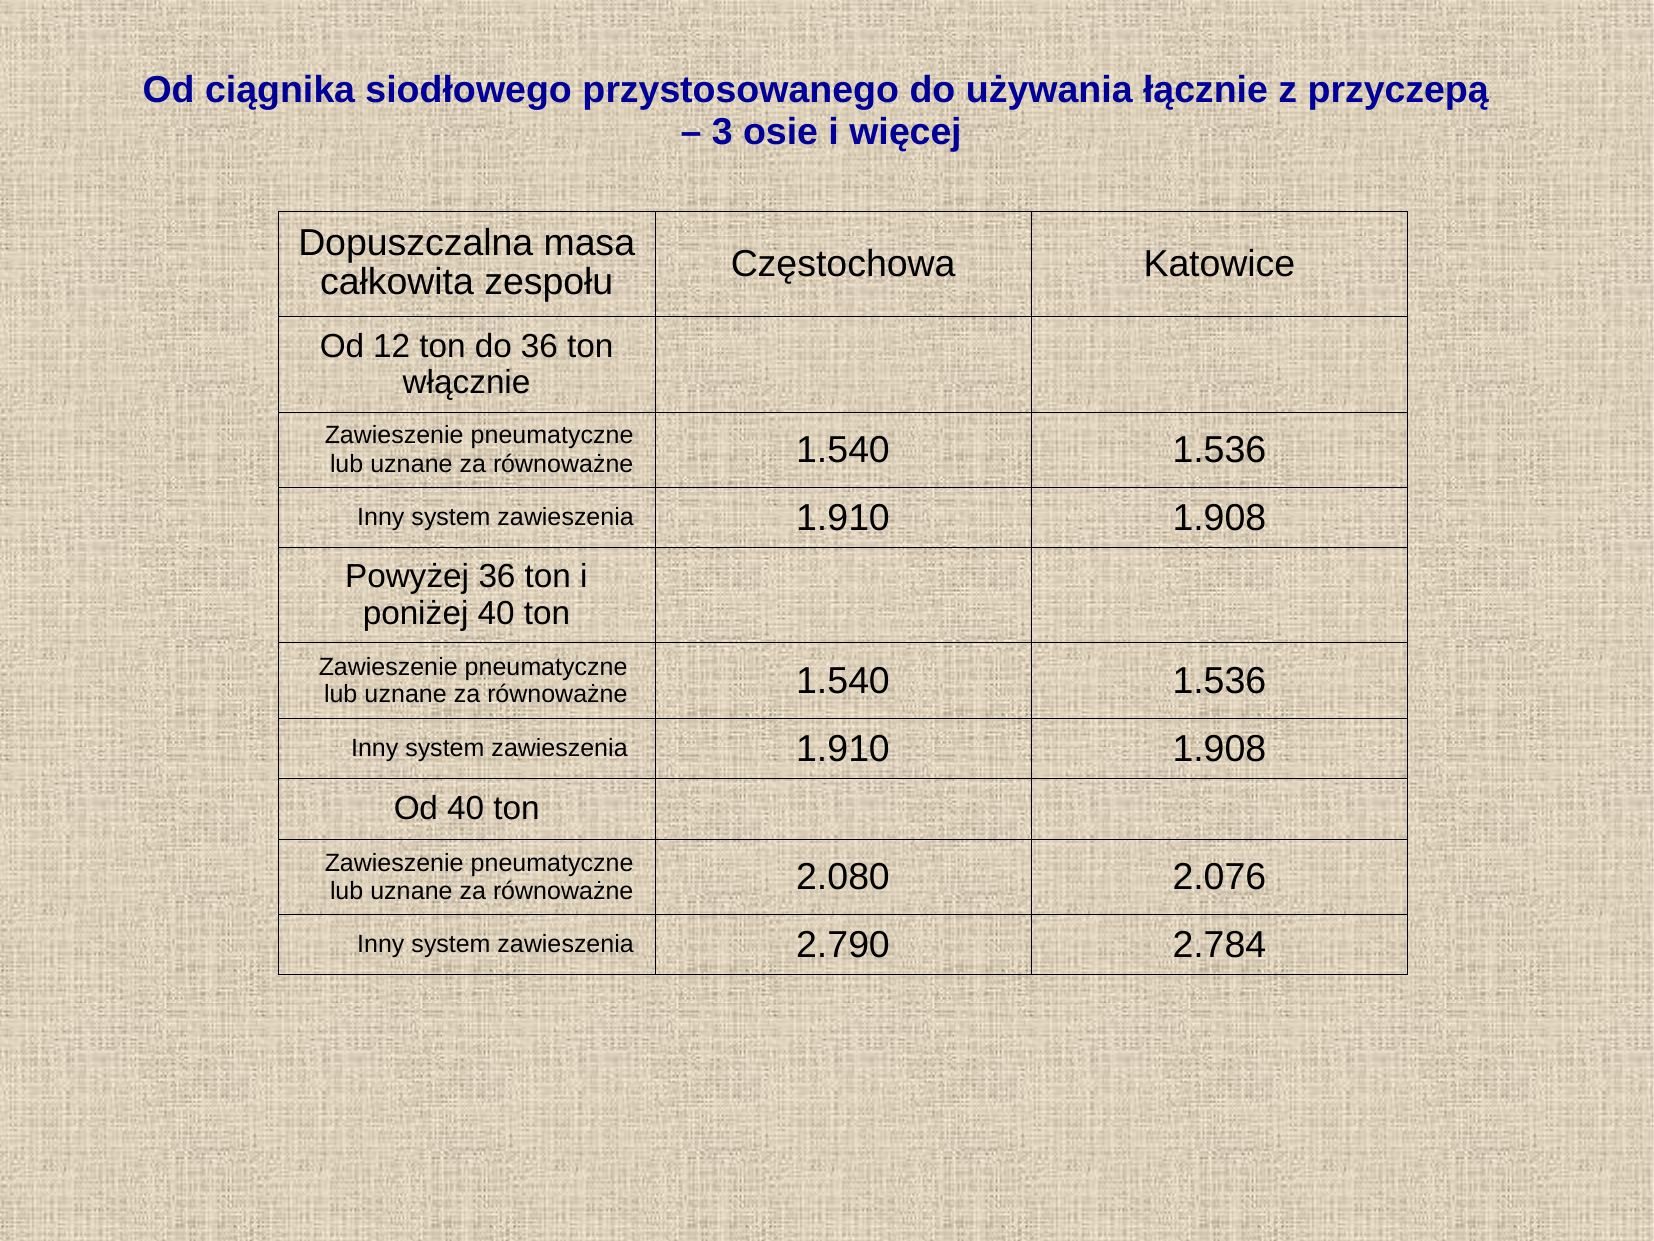

Od ciągnika siodłowego przystosowanego do używania łącznie z przyczepą
– 3 osie i więcej
| Dopuszczalna masa całkowita zespołu | Częstochowa | Katowice |
| --- | --- | --- |
| Od 12 ton do 36 ton włącznie | | |
| Zawieszenie pneumatyczne lub uznane za równoważne | 1.540 | 1.536 |
| Inny system zawieszenia | 1.910 | 1.908 |
| Powyżej 36 ton i poniżej 40 ton | | |
| Zawieszenie pneumatyczne lub uznane za równoważne | 1.540 | 1.536 |
| Inny system zawieszenia | 1.910 | 1.908 |
| Od 40 ton | | |
| Zawieszenie pneumatyczne lub uznane za równoważne | 2.080 | 2.076 |
| Inny system zawieszenia | 2.790 | 2.784 |